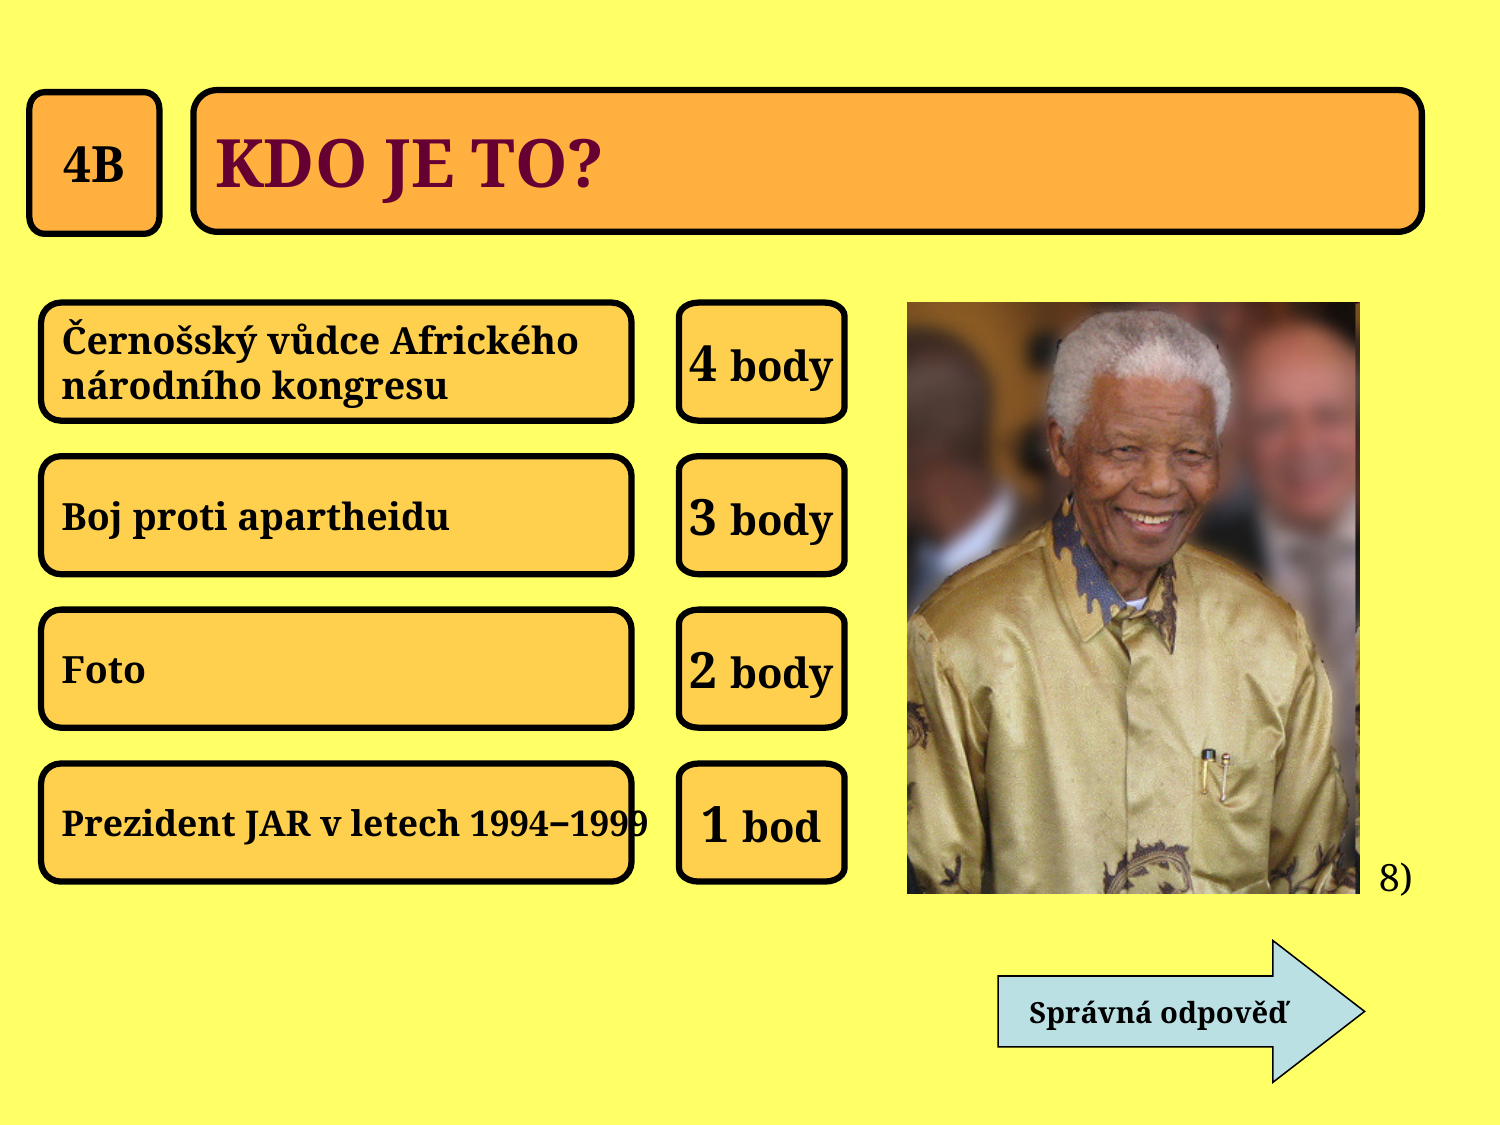

KDO JE TO?
4B
Černošský vůdce Afrického
národního kongresu
4 body
Boj proti apartheidu
3 body
Foto
2 body
Prezident JAR v letech 1994−1999
1 bod
8)
Správná odpověď